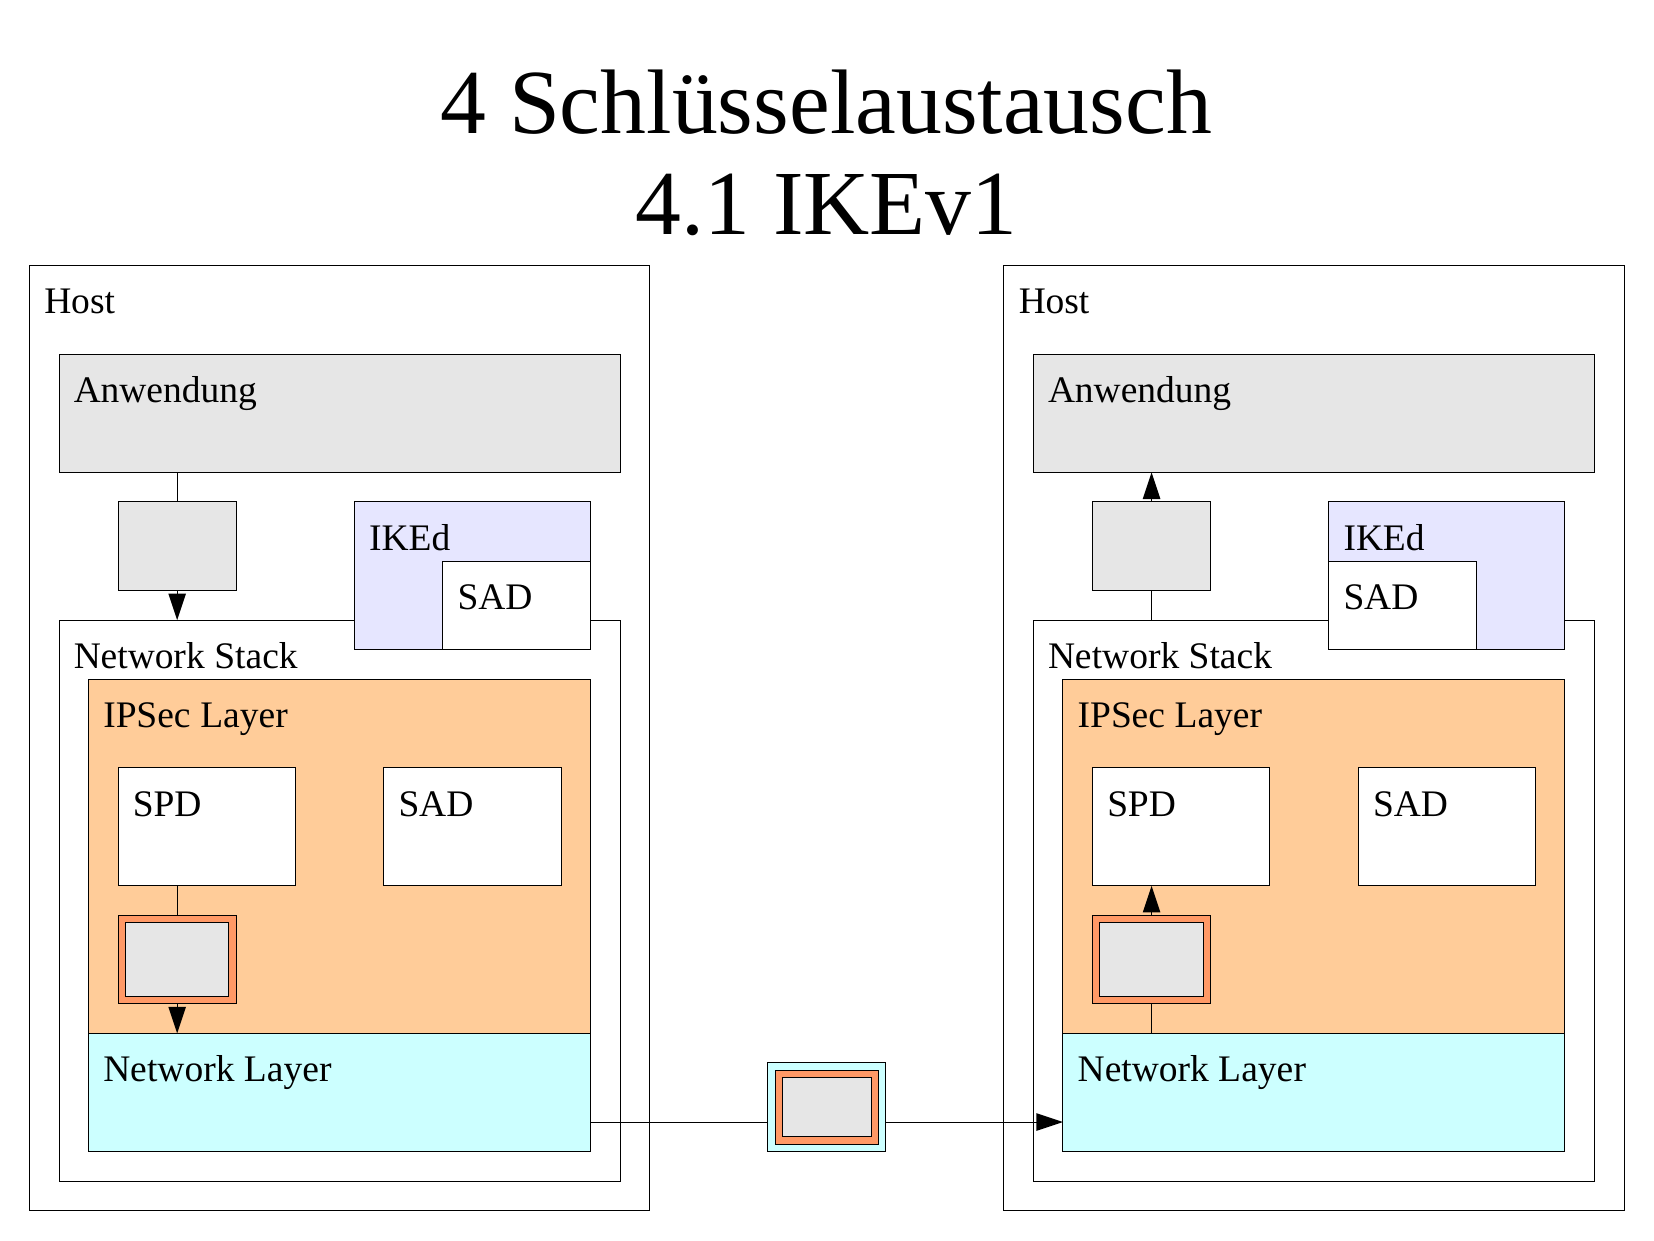

# 4 Schlüsselaustausch 4.1 IKEv1
Host
Host
Anwendung
Anwendung
IKEd
IKEd
SAD
SAD
Network Stack
Network Stack
IPSec Layer
IPSec Layer
SPD
SPD
SAD
SAD
Network Layer
Network Layer